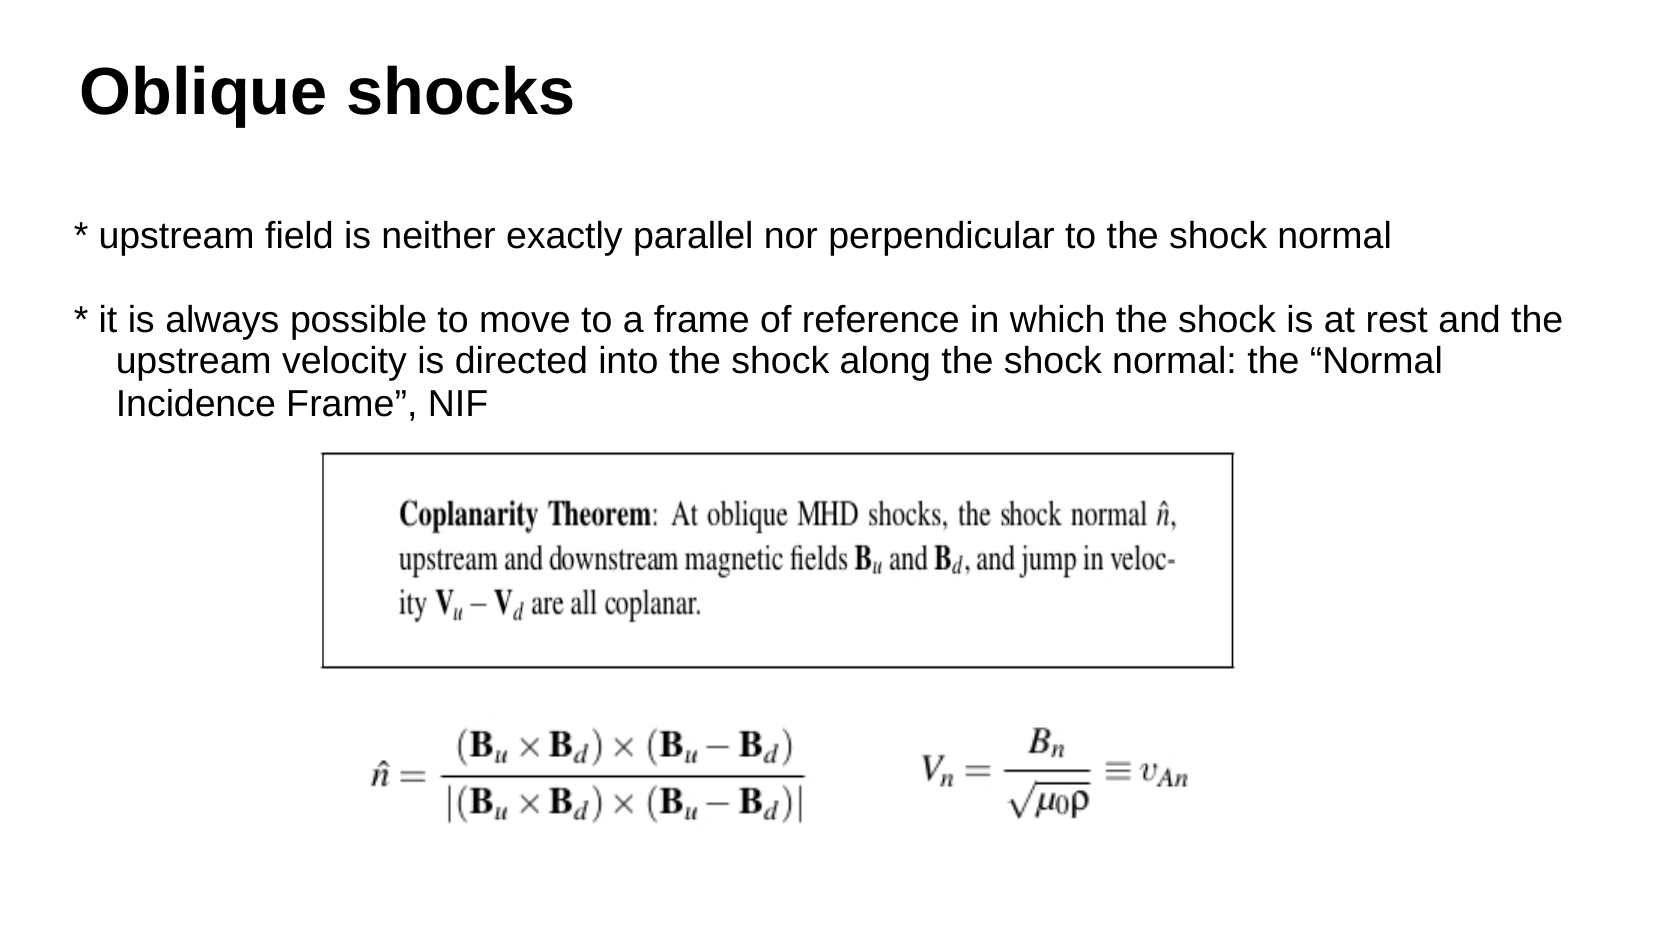

Oblique shocks
* upstream field is neither exactly parallel nor perpendicular to the shock normal
* it is always possible to move to a frame of reference in which the shock is at rest and the
 upstream velocity is directed into the shock along the shock normal: the “Normal
 Incidence Frame”, NIF